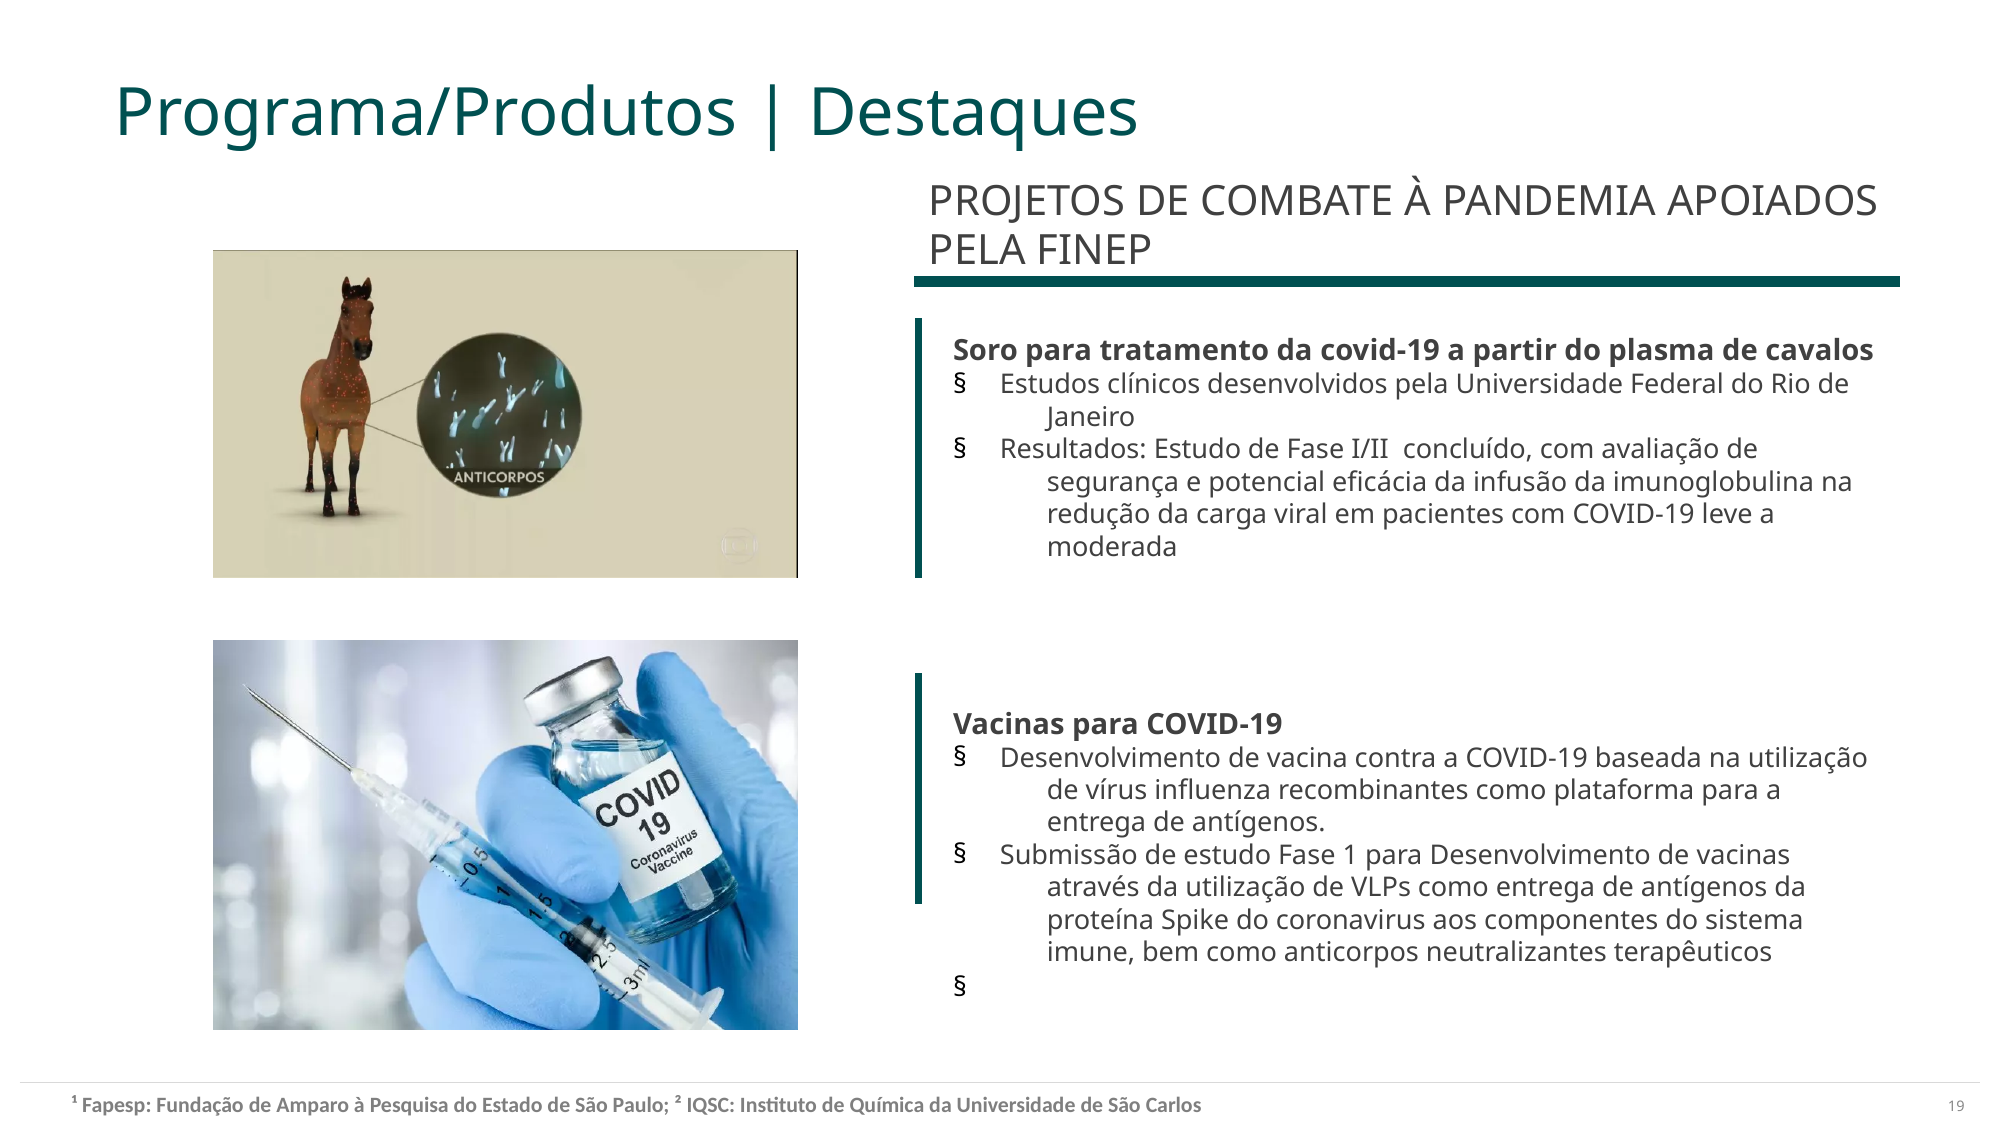

# Programa/Produtos | Destaques
PROJETOS DE COMBATE À PANDEMIA APOIADOS PELA FINEP
Soro para tratamento da covid-19 a partir do plasma de cavalos
Estudos clínicos desenvolvidos pela Universidade Federal do Rio de Janeiro
Resultados: Estudo de Fase I/II concluído, com avaliação de segurança e potencial eficácia da infusão da imunoglobulina na redução da carga viral em pacientes com COVID-19 leve a moderada
Vacinas para COVID-19
Desenvolvimento de vacina contra a COVID-19 baseada na utilização de vírus influenza recombinantes como plataforma para a entrega de antígenos.
Submissão de estudo Fase 1 para Desenvolvimento de vacinas através da utilização de VLPs como entrega de antígenos da proteína Spike do coronavirus aos componentes do sistema imune, bem como anticorpos neutralizantes terapêuticos
¹ Fapesp: Fundação de Amparo à Pesquisa do Estado de São Paulo; ² IQSC: Instituto de Química da Universidade de São Carlos